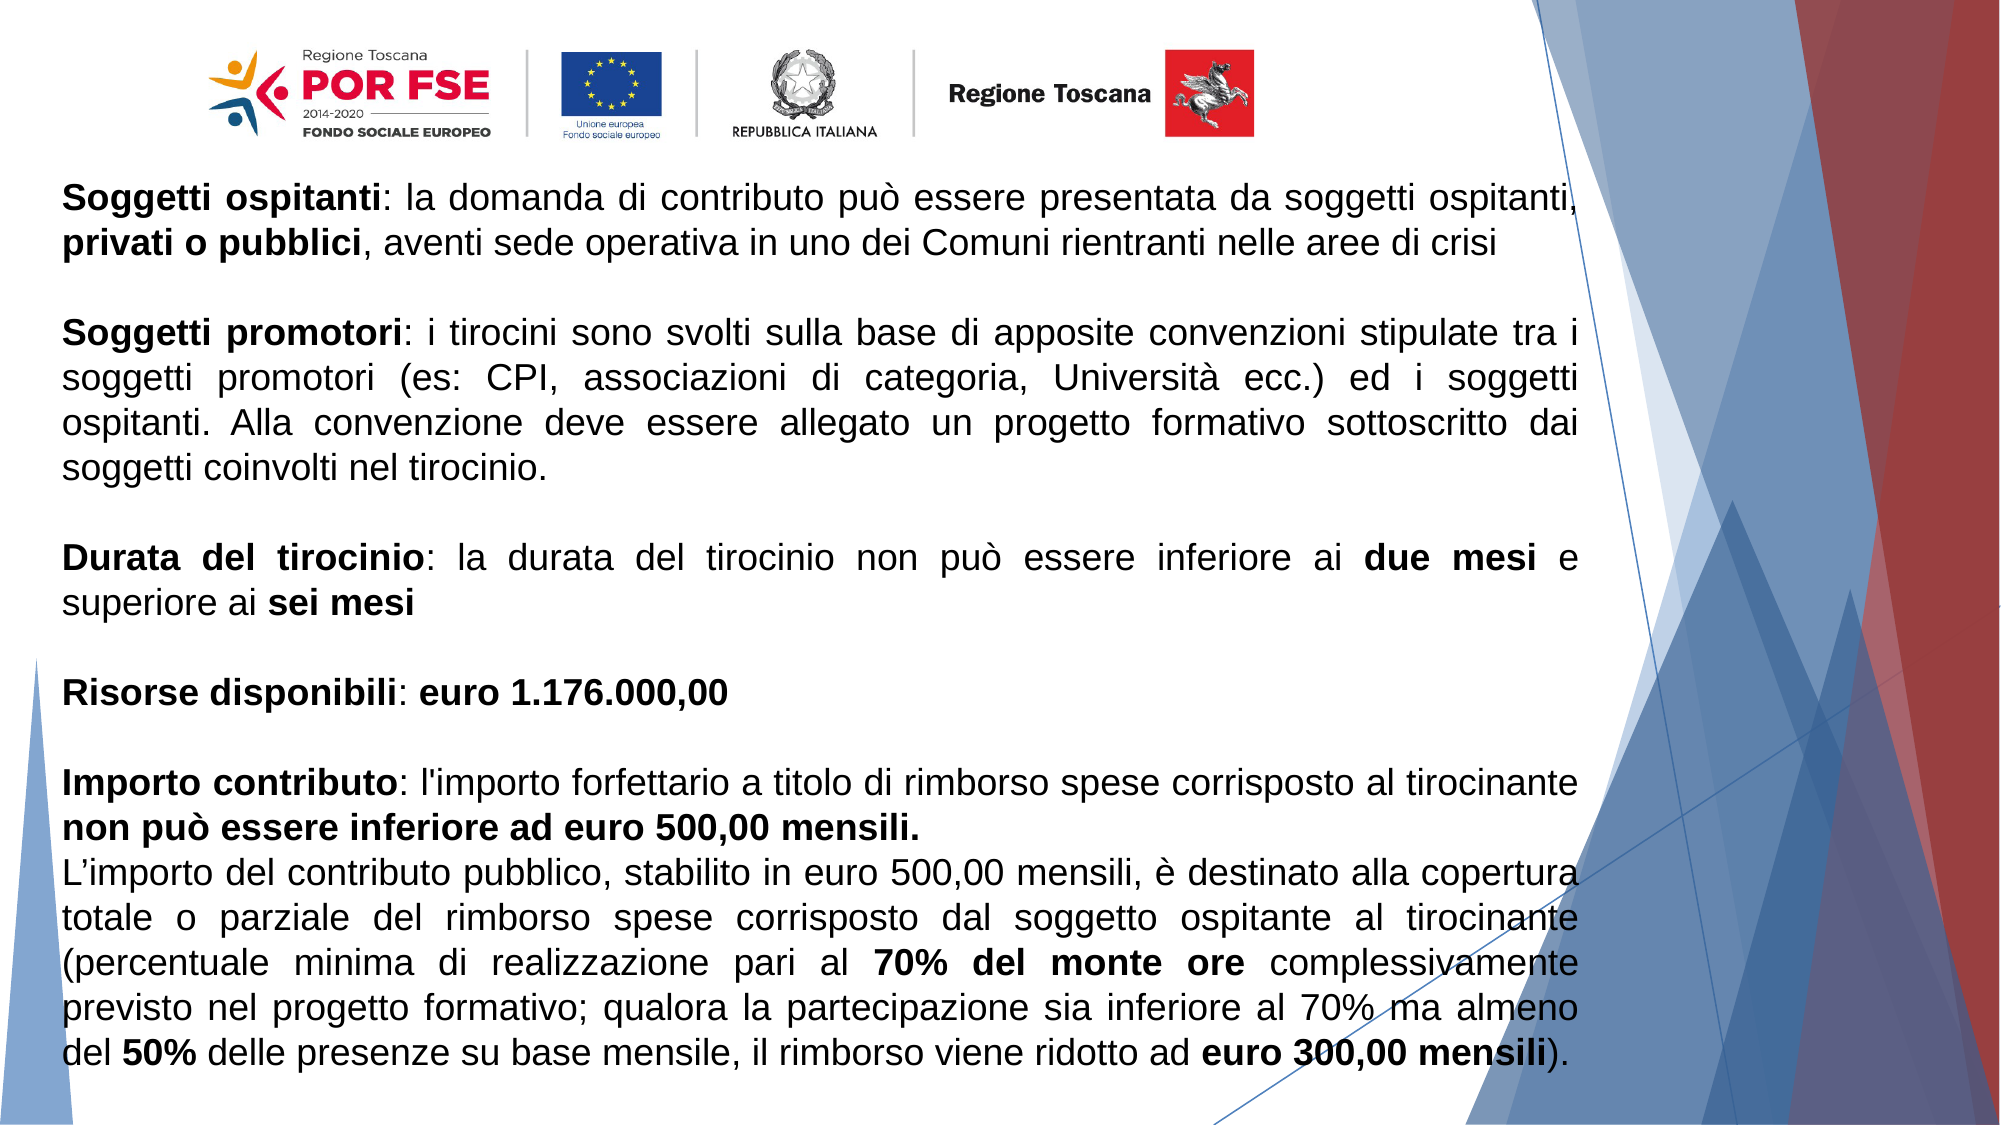

Soggetti ospitanti: la domanda di contributo può essere presentata da soggetti ospitanti, privati o pubblici, aventi sede operativa in uno dei Comuni rientranti nelle aree di crisi
Soggetti promotori: i tirocini sono svolti sulla base di apposite convenzioni stipulate tra i soggetti promotori (es: CPI, associazioni di categoria, Università ecc.) ed i soggetti ospitanti. Alla convenzione deve essere allegato un progetto formativo sottoscritto dai soggetti coinvolti nel tirocinio.
Durata del tirocinio: la durata del tirocinio non può essere inferiore ai due mesi e superiore ai sei mesi
Risorse disponibili: euro 1.176.000,00
Importo contributo: l'importo forfettario a titolo di rimborso spese corrisposto al tirocinante non può essere inferiore ad euro 500,00 mensili.
L’importo del contributo pubblico, stabilito in euro 500,00 mensili, è destinato alla copertura totale o parziale del rimborso spese corrisposto dal soggetto ospitante al tirocinante (percentuale minima di realizzazione pari al 70% del monte ore complessivamente previsto nel progetto formativo; qualora la partecipazione sia inferiore al 70% ma almeno del 50% delle presenze su base mensile, il rimborso viene ridotto ad euro 300,00 mensili).